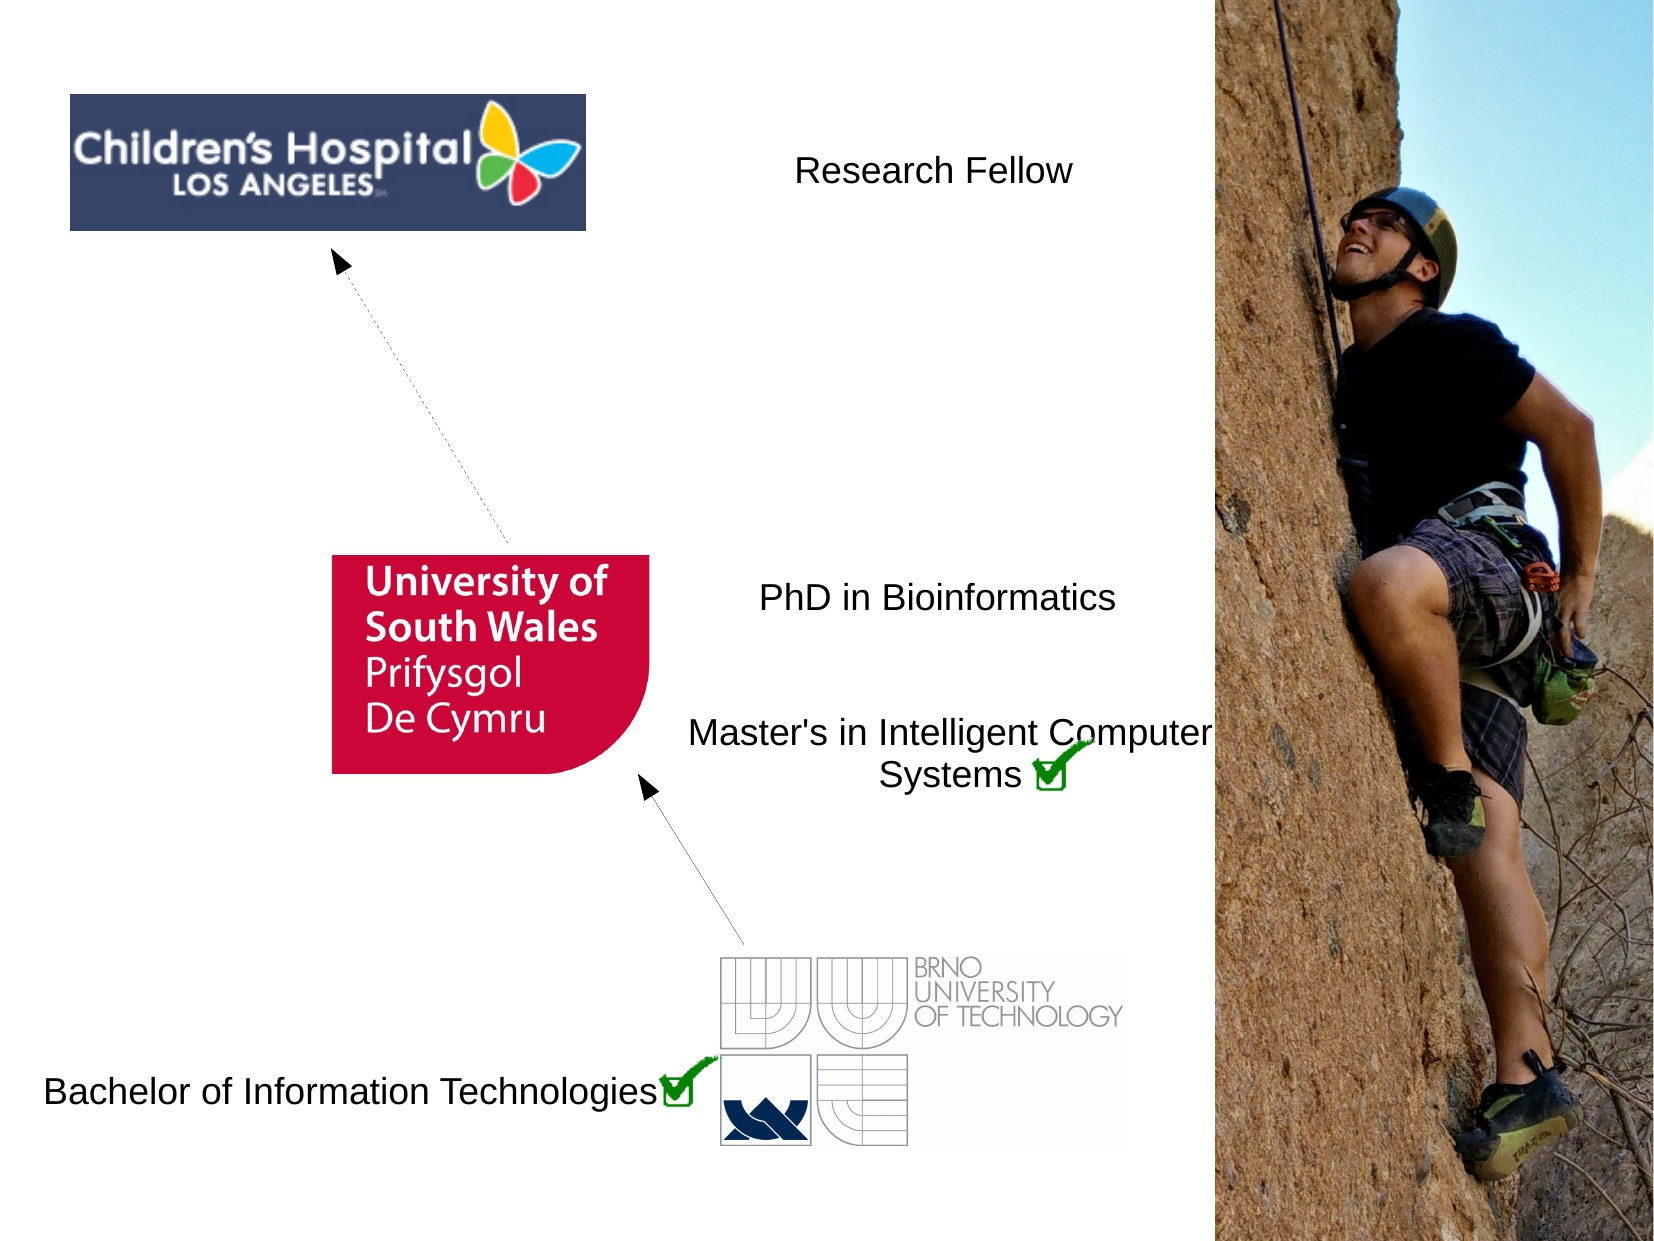

Research Fellow
PhD in Bioinformatics
Master's in Intelligent Computer
Systems
Bachelor of Information Technologies